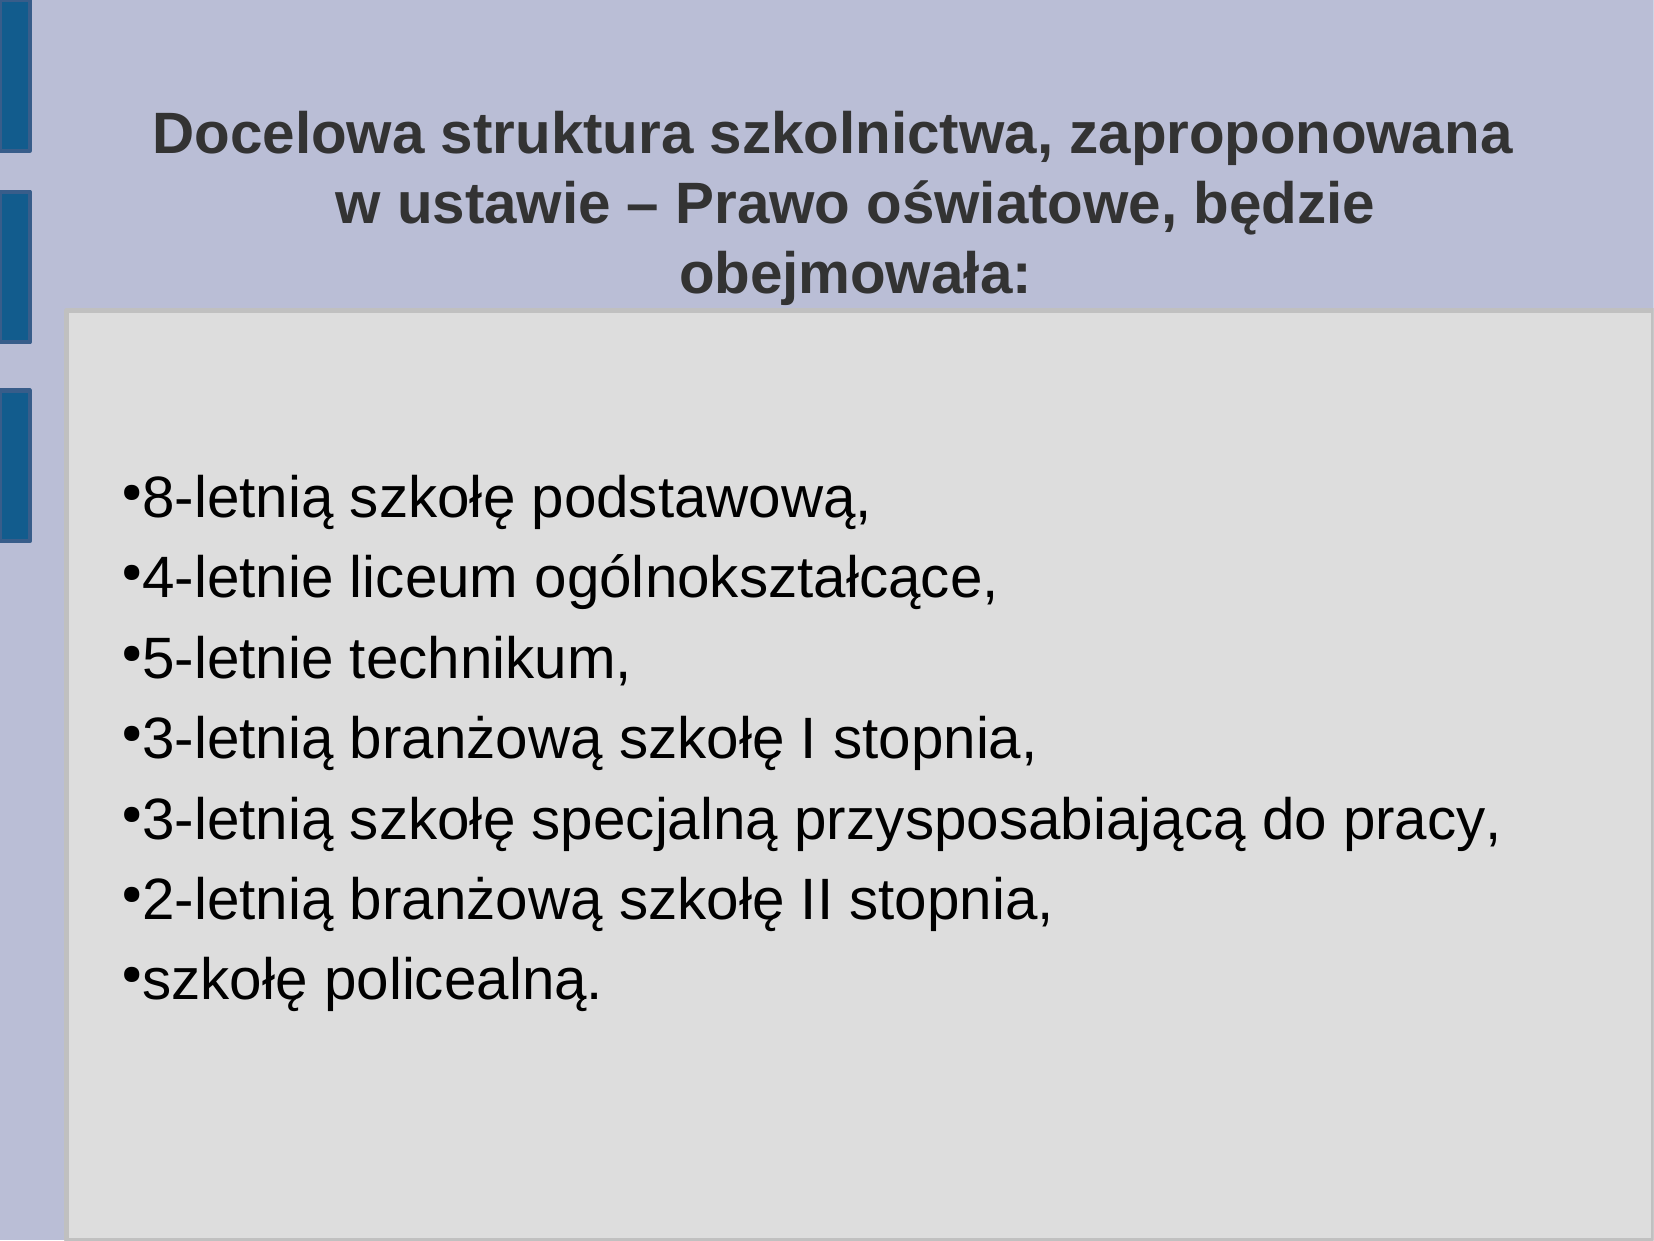

# Docelowa struktura szkolnictwa, zaproponowana w ustawie – Prawo oświatowe, będzie obejmowała:
8-letnią szkołę podstawową,
4-letnie liceum ogólnokształcące,
5-letnie technikum,
3-letnią branżową szkołę I stopnia,
3-letnią szkołę specjalną przysposabiającą do pracy,
2-letnią branżową szkołę II stopnia,
szkołę policealną.